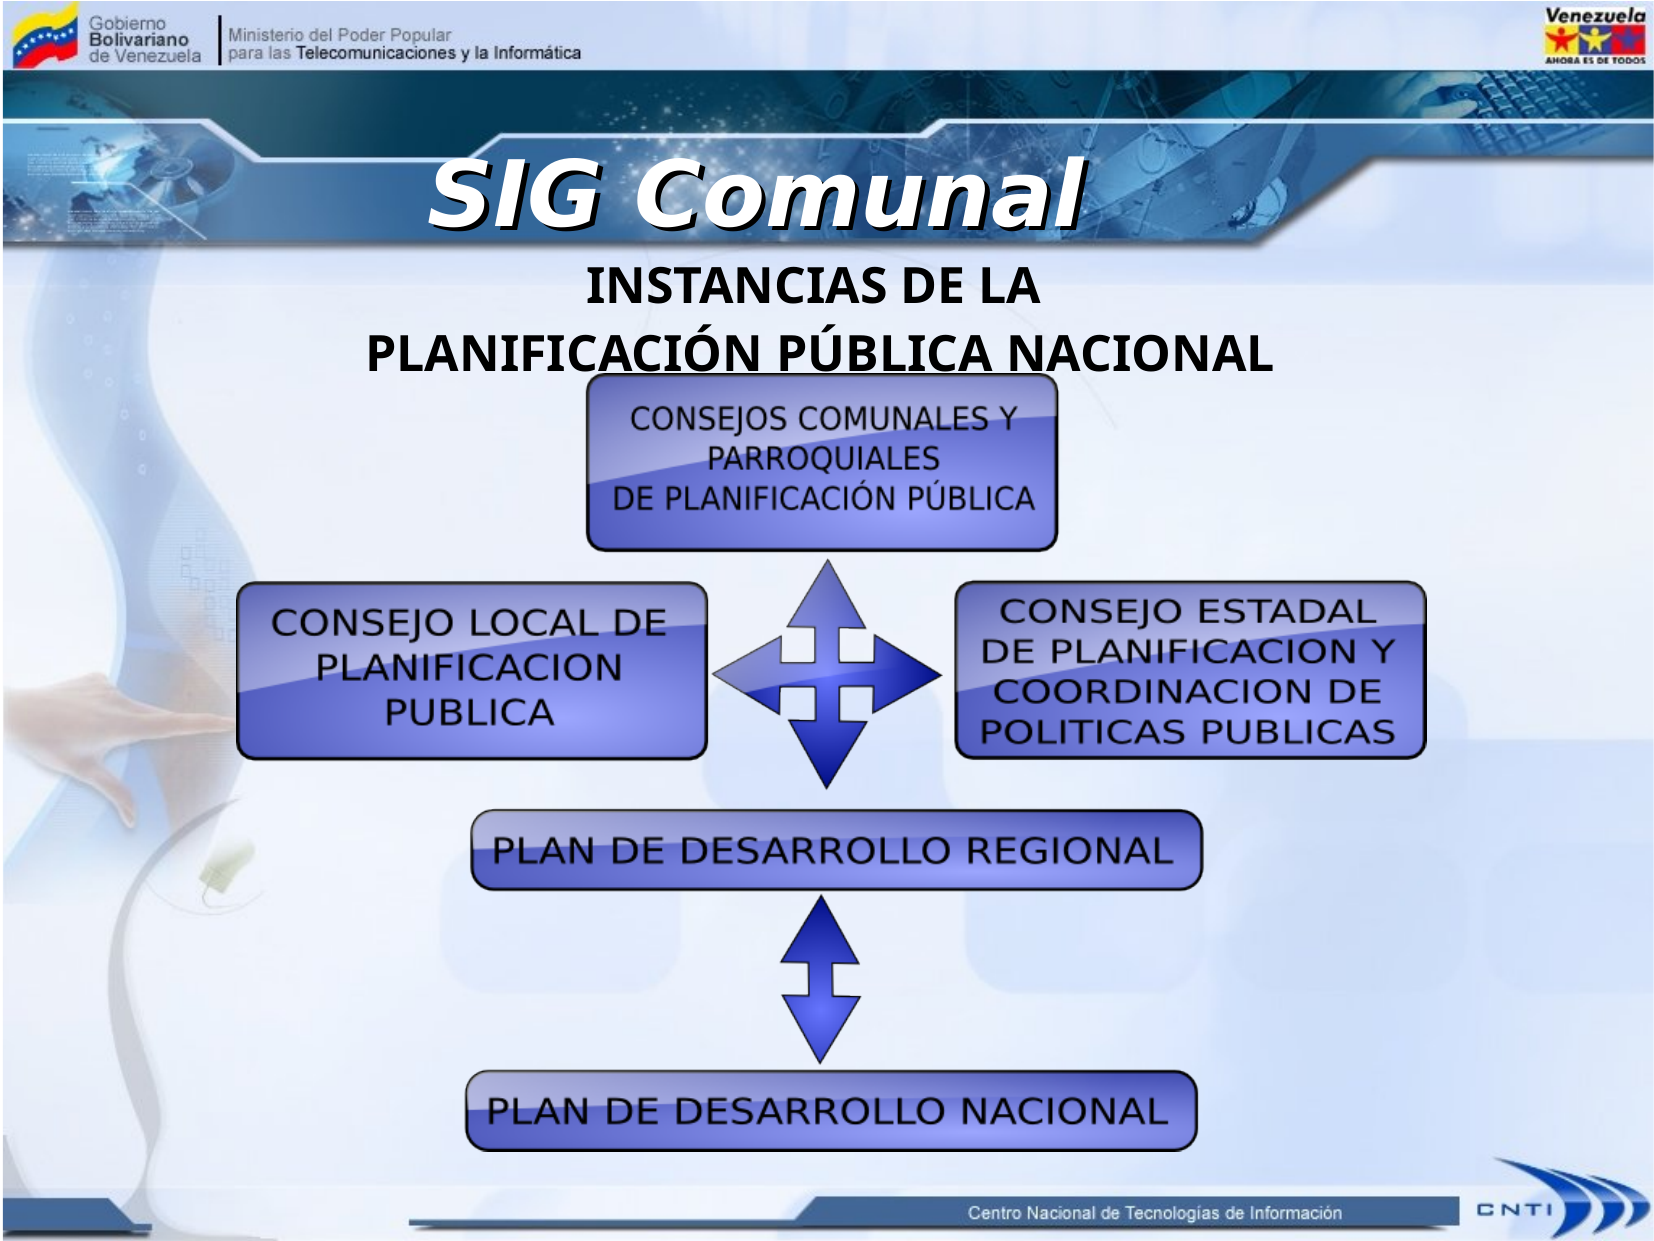

# SIG Comunal
INSTANCIAS DE LA
PLANIFICACIÓN PÚBLICA NACIONAL